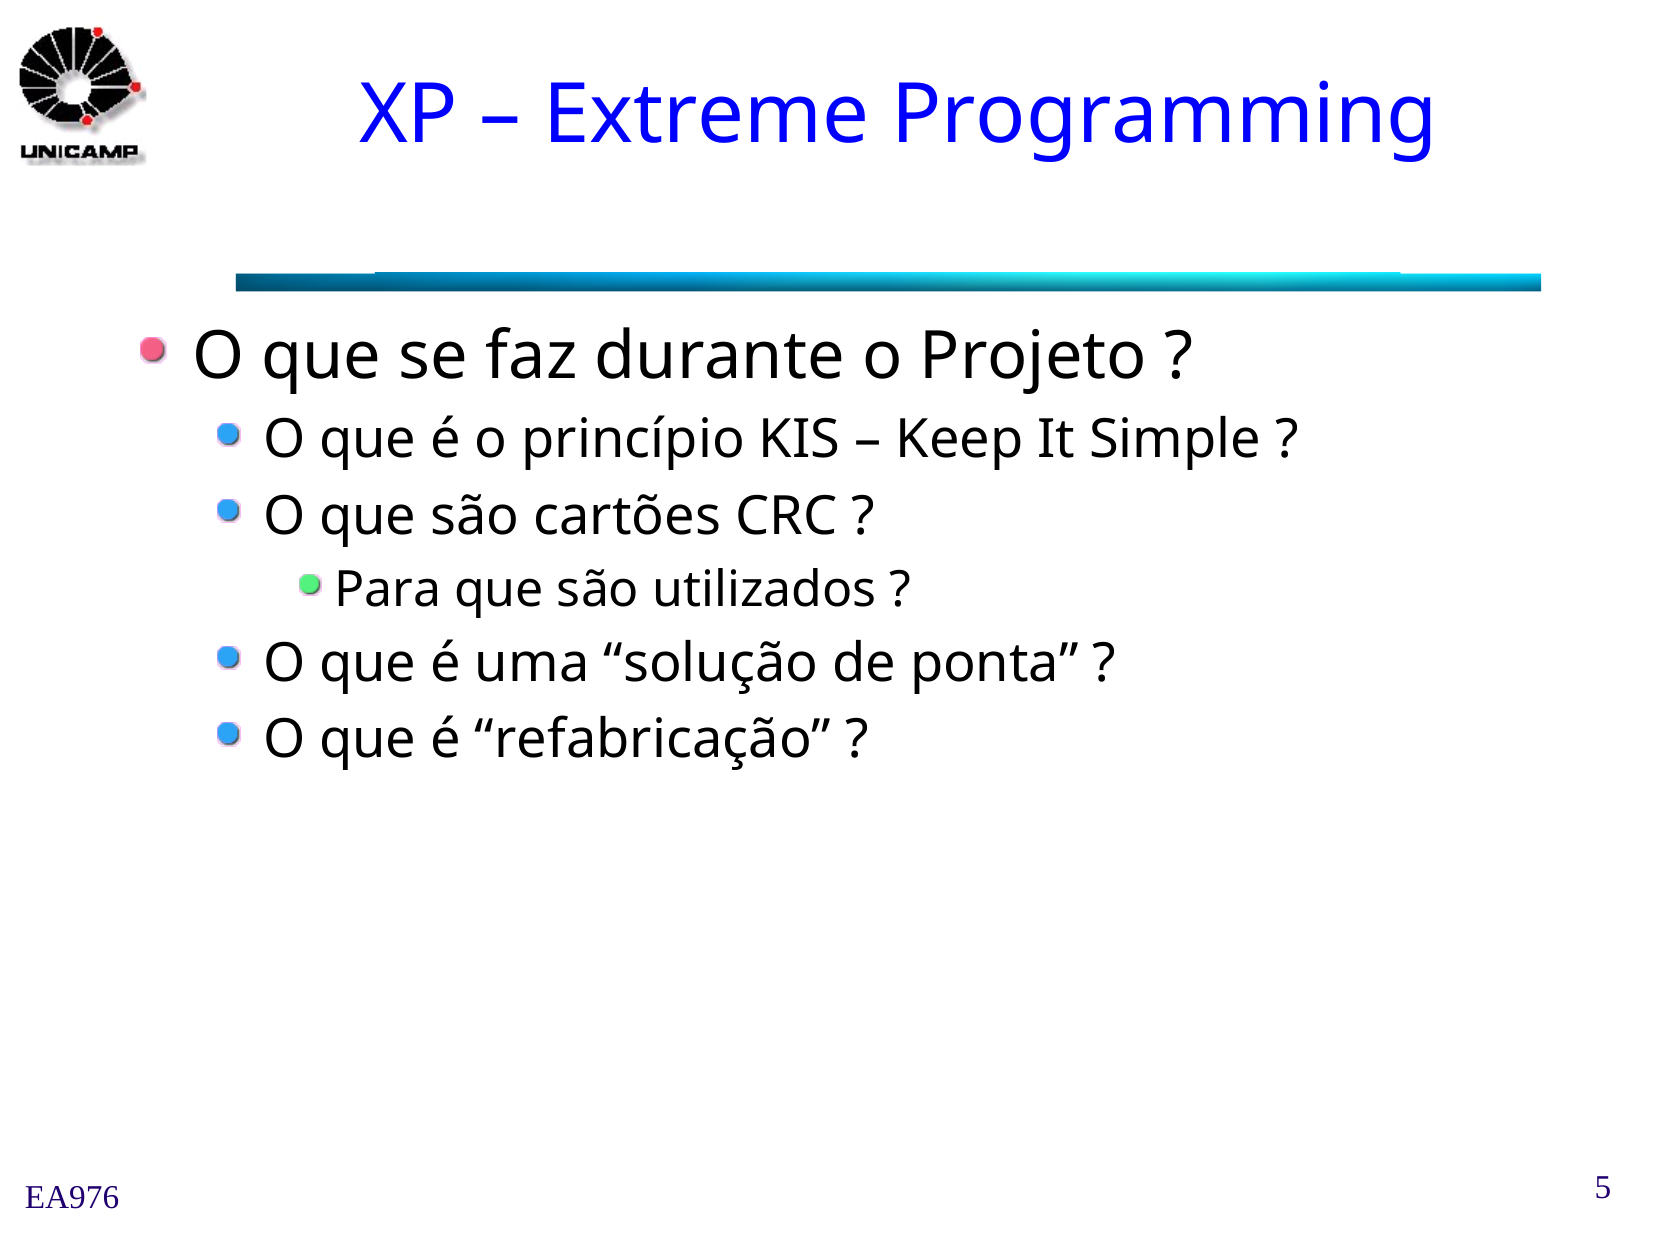

# XP – Extreme Programming
O que se faz durante o Projeto ?
O que é o princípio KIS – Keep It Simple ?
O que são cartões CRC ?
Para que são utilizados ?
O que é uma “solução de ponta” ?
O que é “refabricação” ?
5